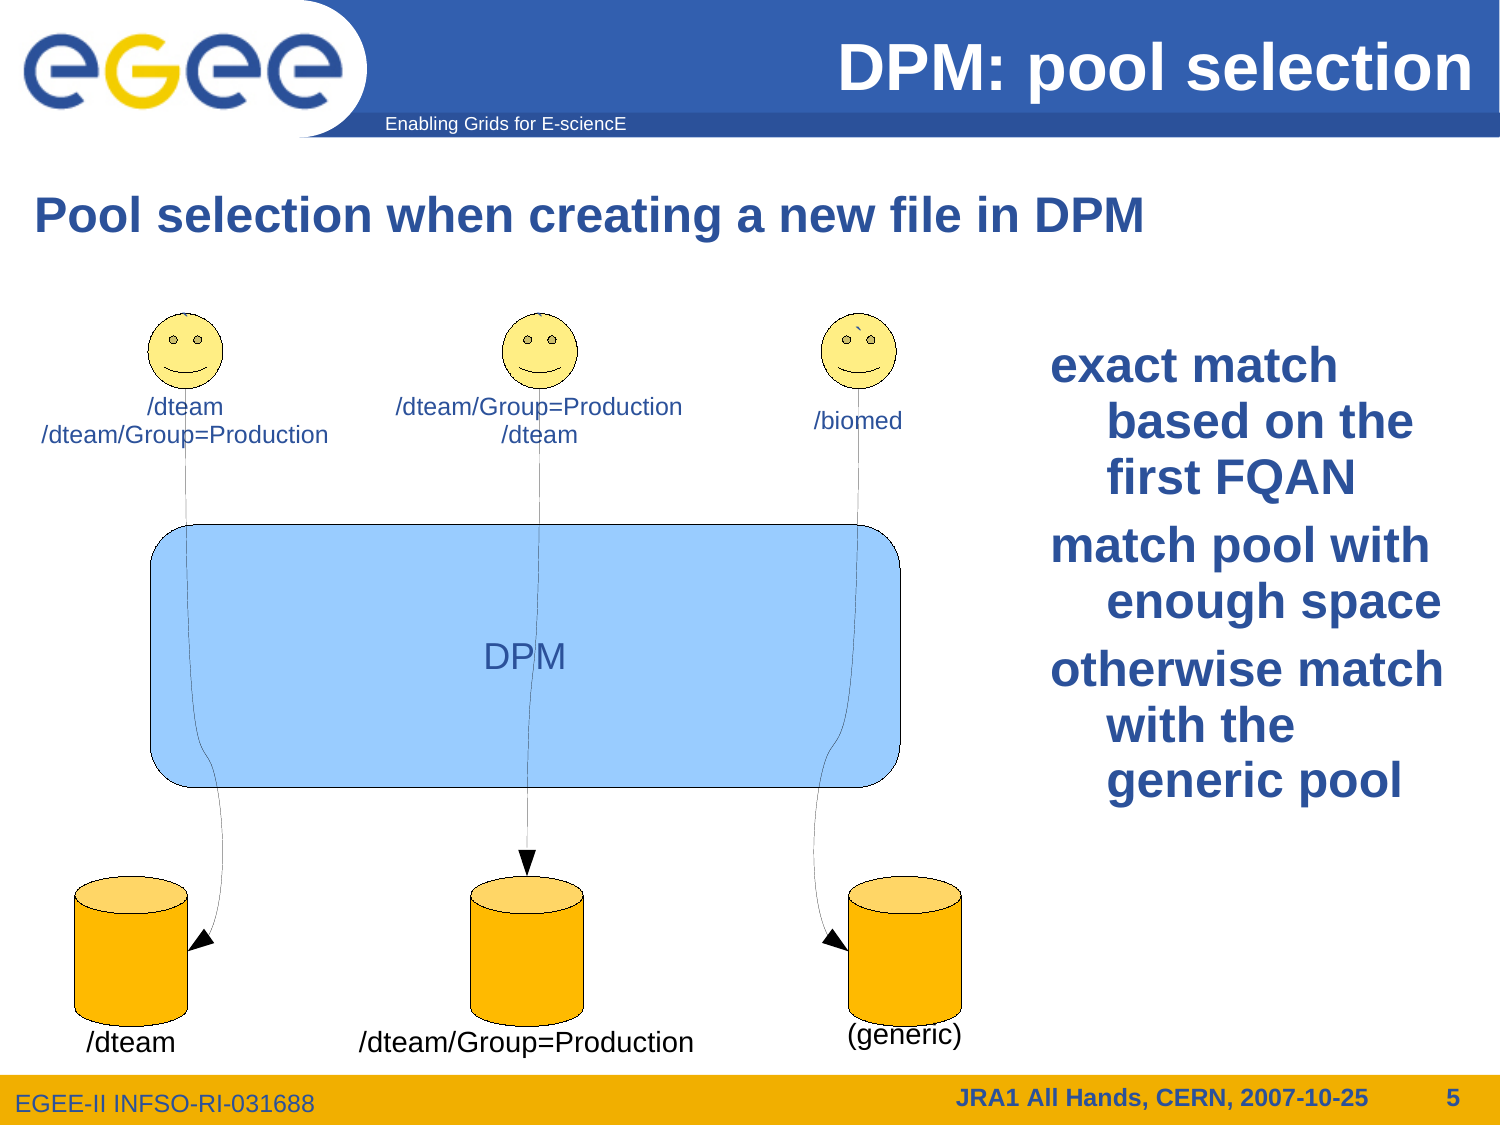

# DPM: pool selection
Pool selection when creating a new file in DPM
`
/dteam
/dteam/Group=Production
`
/dteam/Group=Production
/dteam
`
/biomed
exact match based on the first FQAN
match pool with enough space
otherwise match with the generic pool
DPM
/dteam
/dteam/Group=Production
(generic)
JRA1 All Hands, CERN, 2007-10-25
5